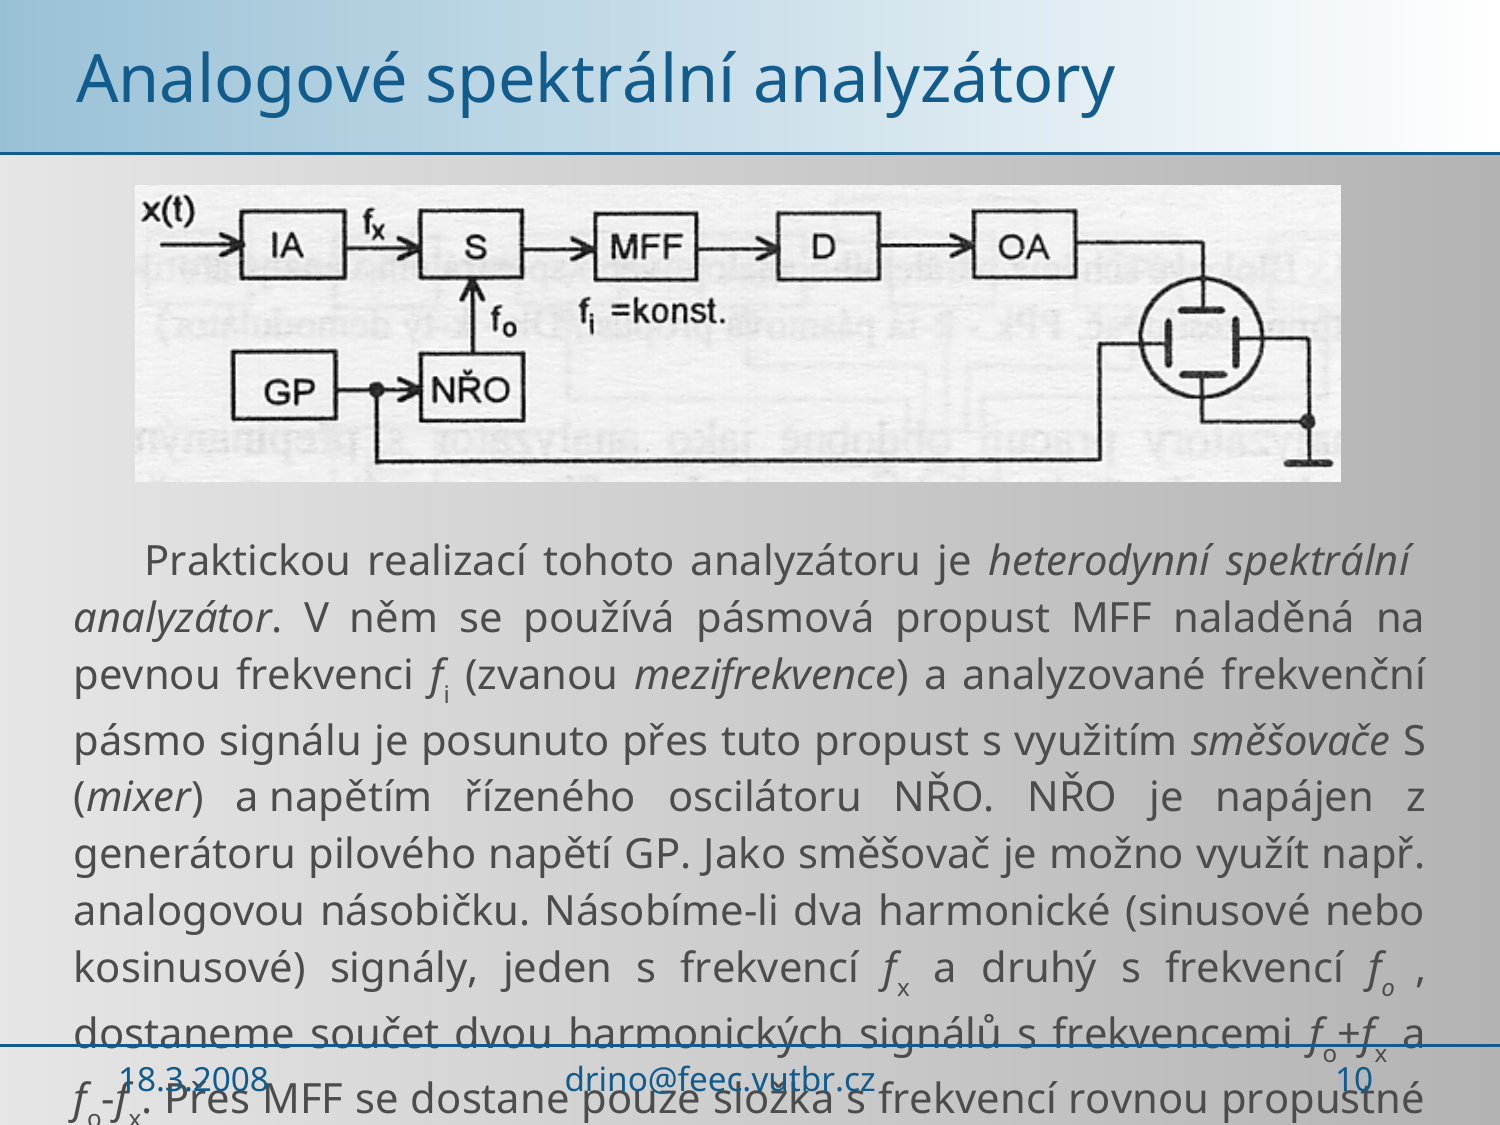

# Analogové spektrální analyzátory
Praktickou realizací tohoto analyzátoru je heterodynní spektrální analyzátor. V něm se používá pásmová propust MFF naladěná na pevnou frekvenci fi (zvanou mezifrekvence) a analyzované frekvenční pásmo signálu je posunuto přes tuto propust s využitím směšovače S (mixer) a napětím řízeného oscilátoru NŘO. NŘO je napájen z generátoru pilového napětí GP. Jako směšovač je možno využít např. analogovou násobičku. Násobíme-li dva harmonické (sinusové nebo kosinusové) signály, jeden s frekvencí fx a druhý s frekvencí fo , dostaneme součet dvou harmonických signálů s frekvencemi fo+fx a fo-fx. Přes MFF se dostane pouze složka s frekvencí rovnou propustné frekvenci
18.3.2008
drino@feec.vutbr.cz